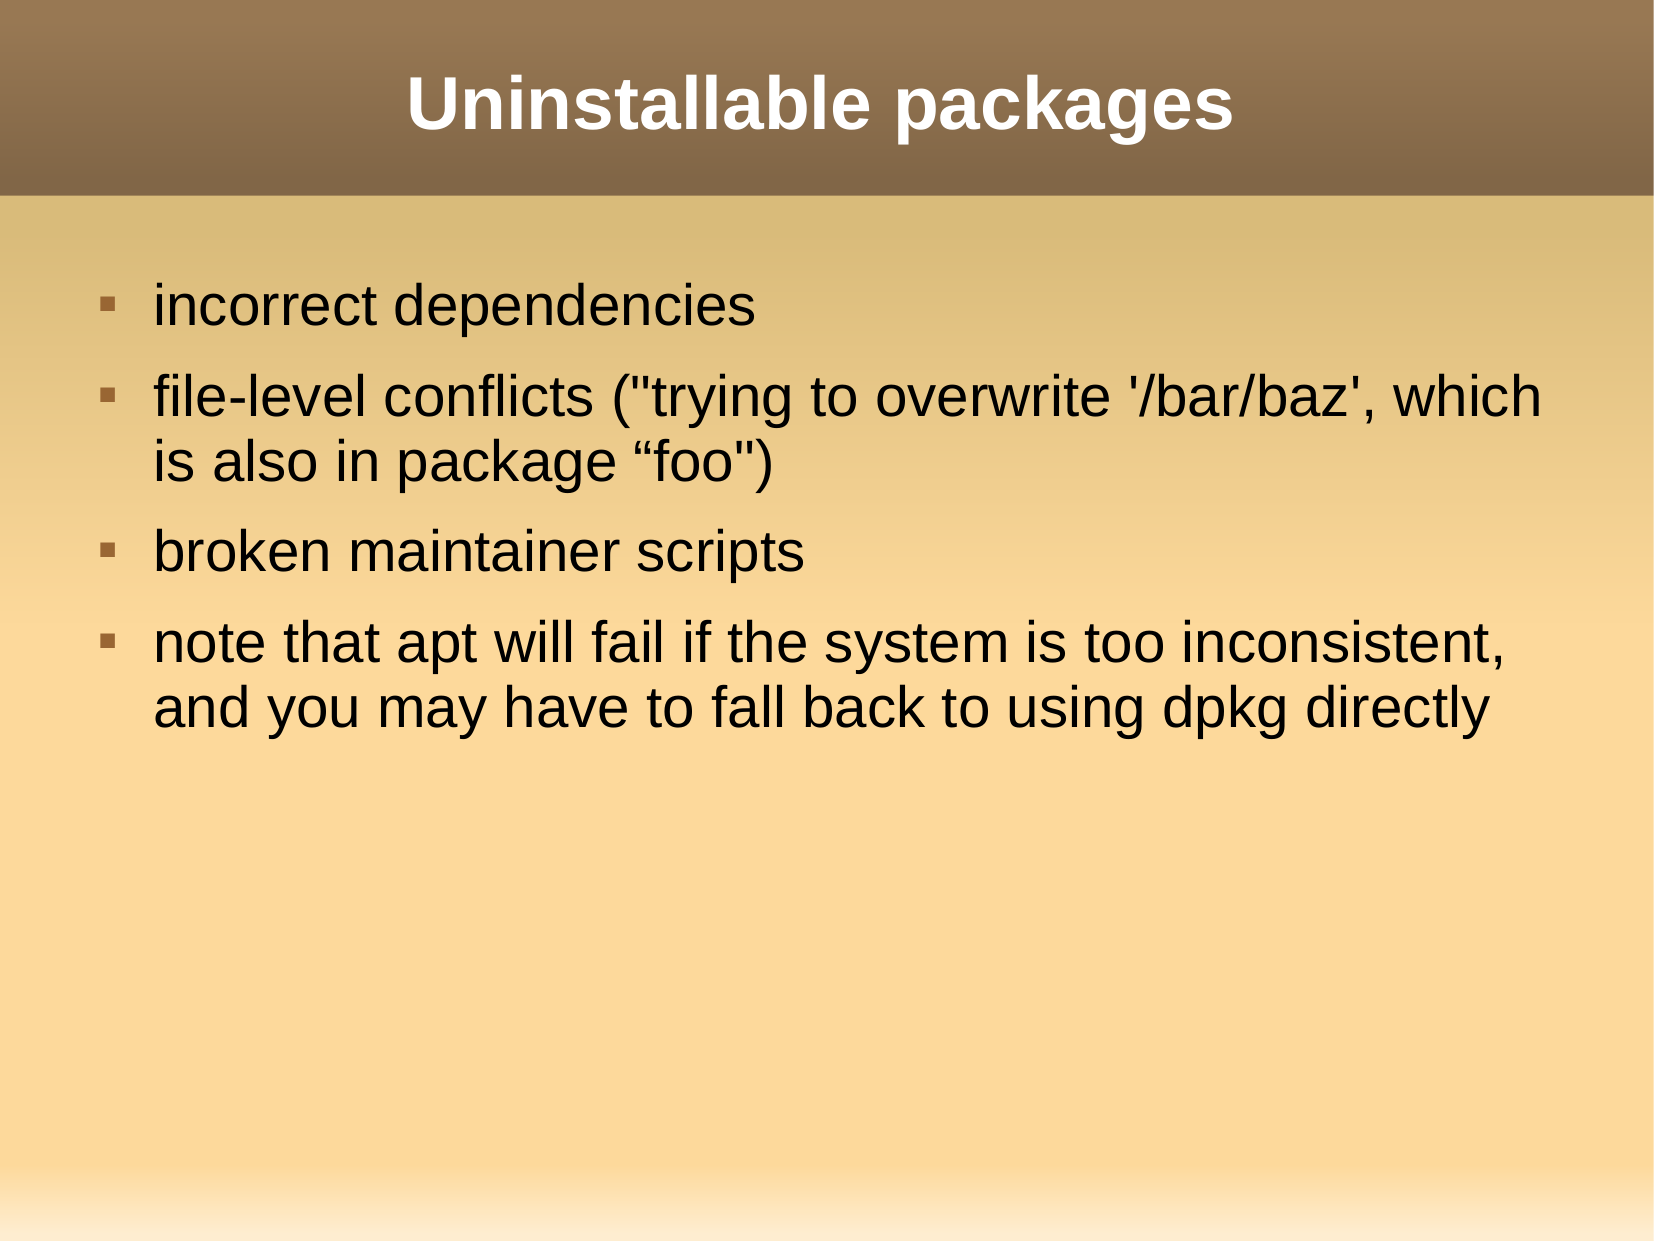

# Uninstallable packages
incorrect dependencies
file-level conflicts ("trying to overwrite '/bar/baz', which is also in package “foo")
broken maintainer scripts
note that apt will fail if the system is too inconsistent, and you may have to fall back to using dpkg directly